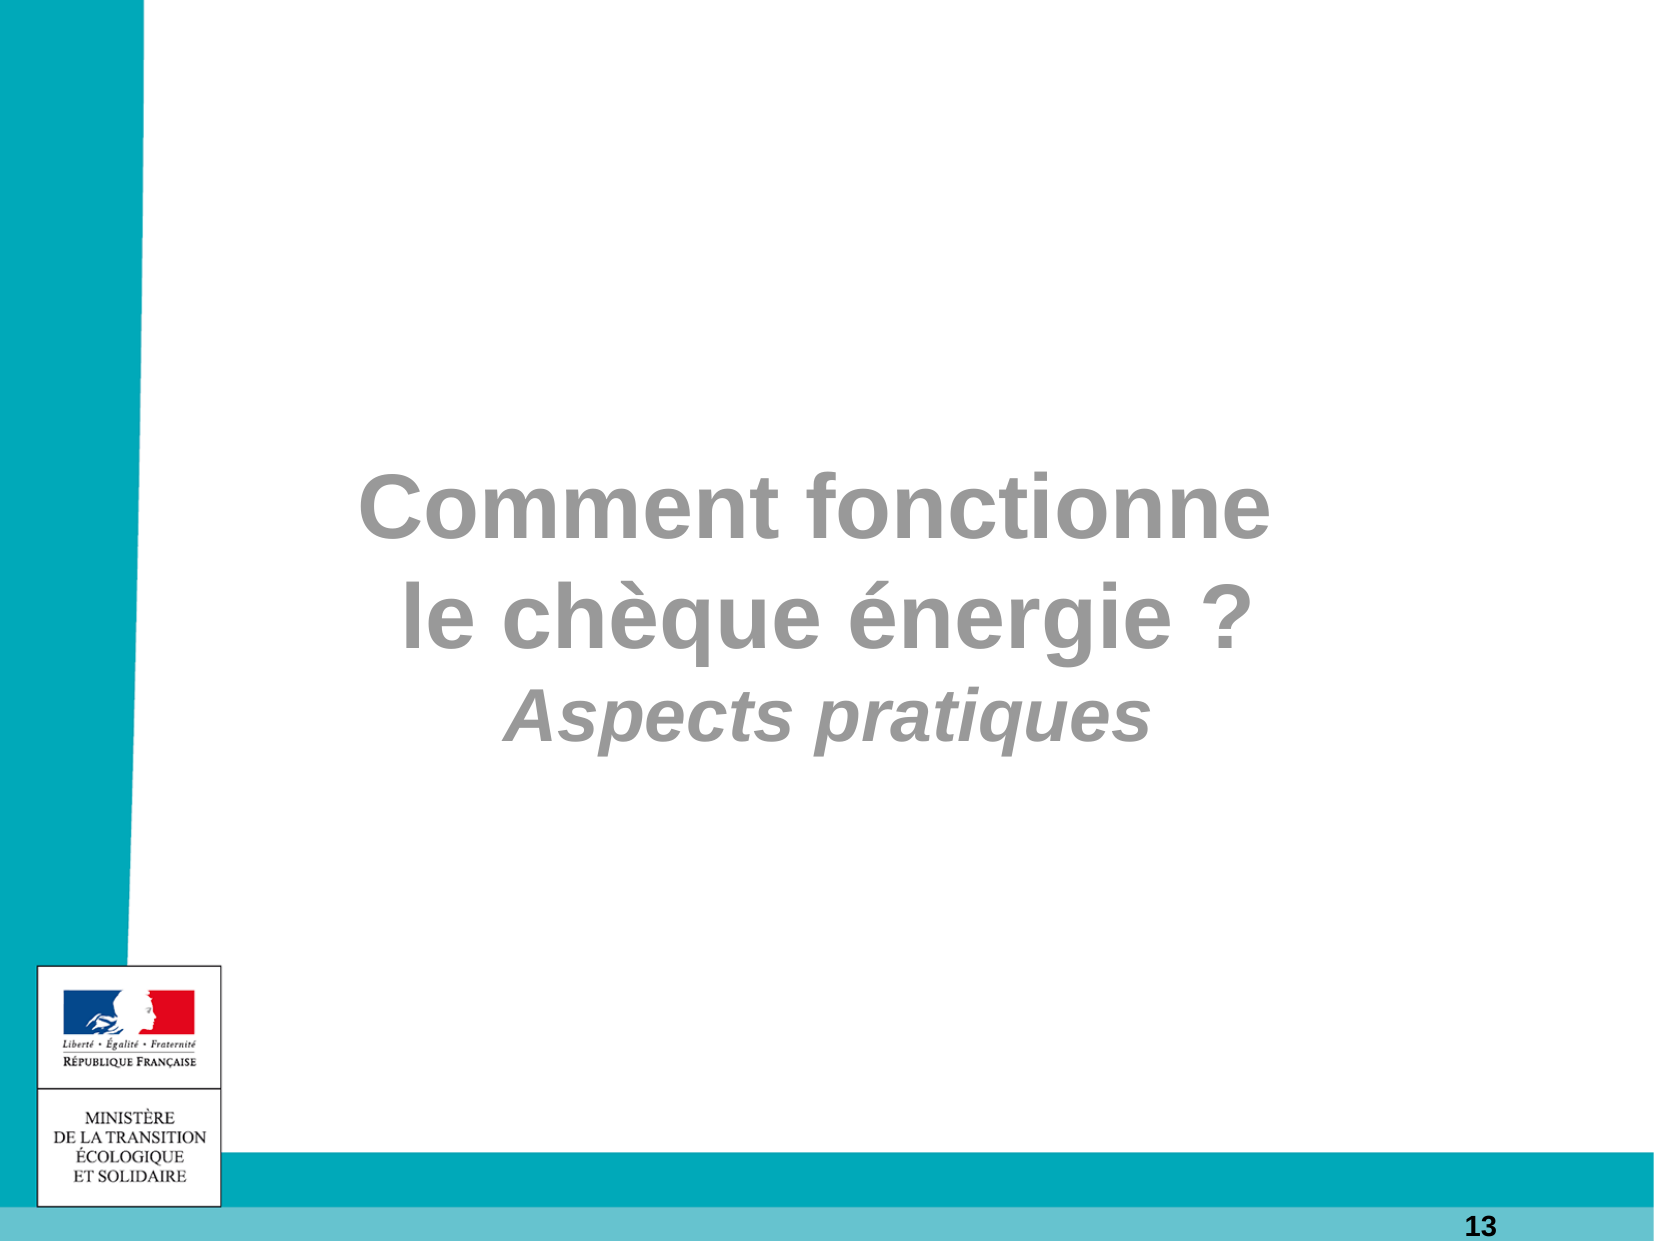

# Comment fonctionne le chèque énergie ? Aspects pratiques